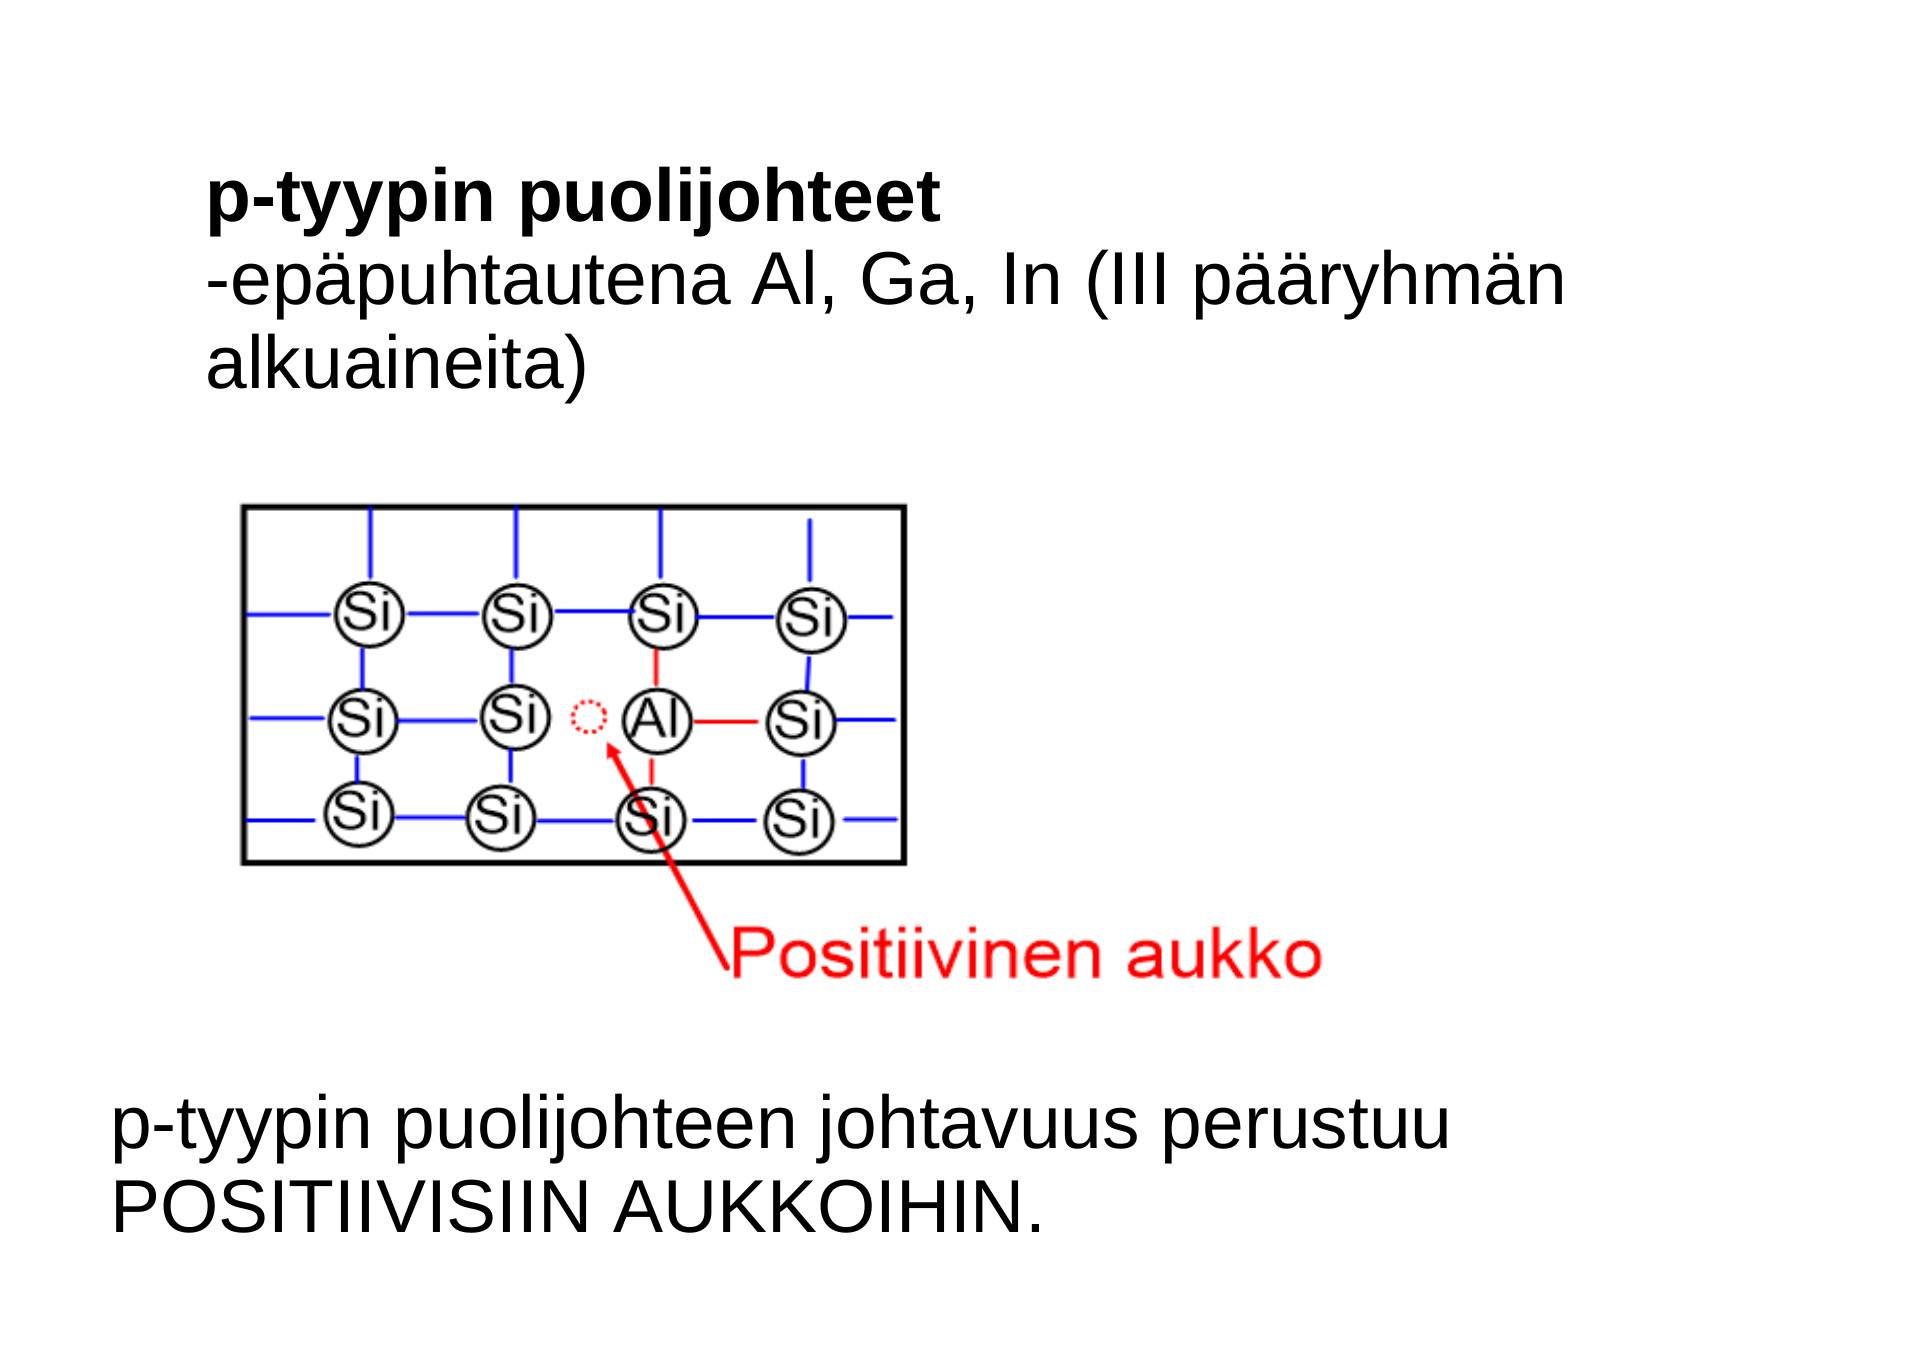

p-tyypin puolijohteet
-epäpuhtautena Al, Ga, In (III pääryhmän alkuaineita)
p-tyypin puolijohteen johtavuus perustuu
POSITIIVISIIN AUKKOIHIN.